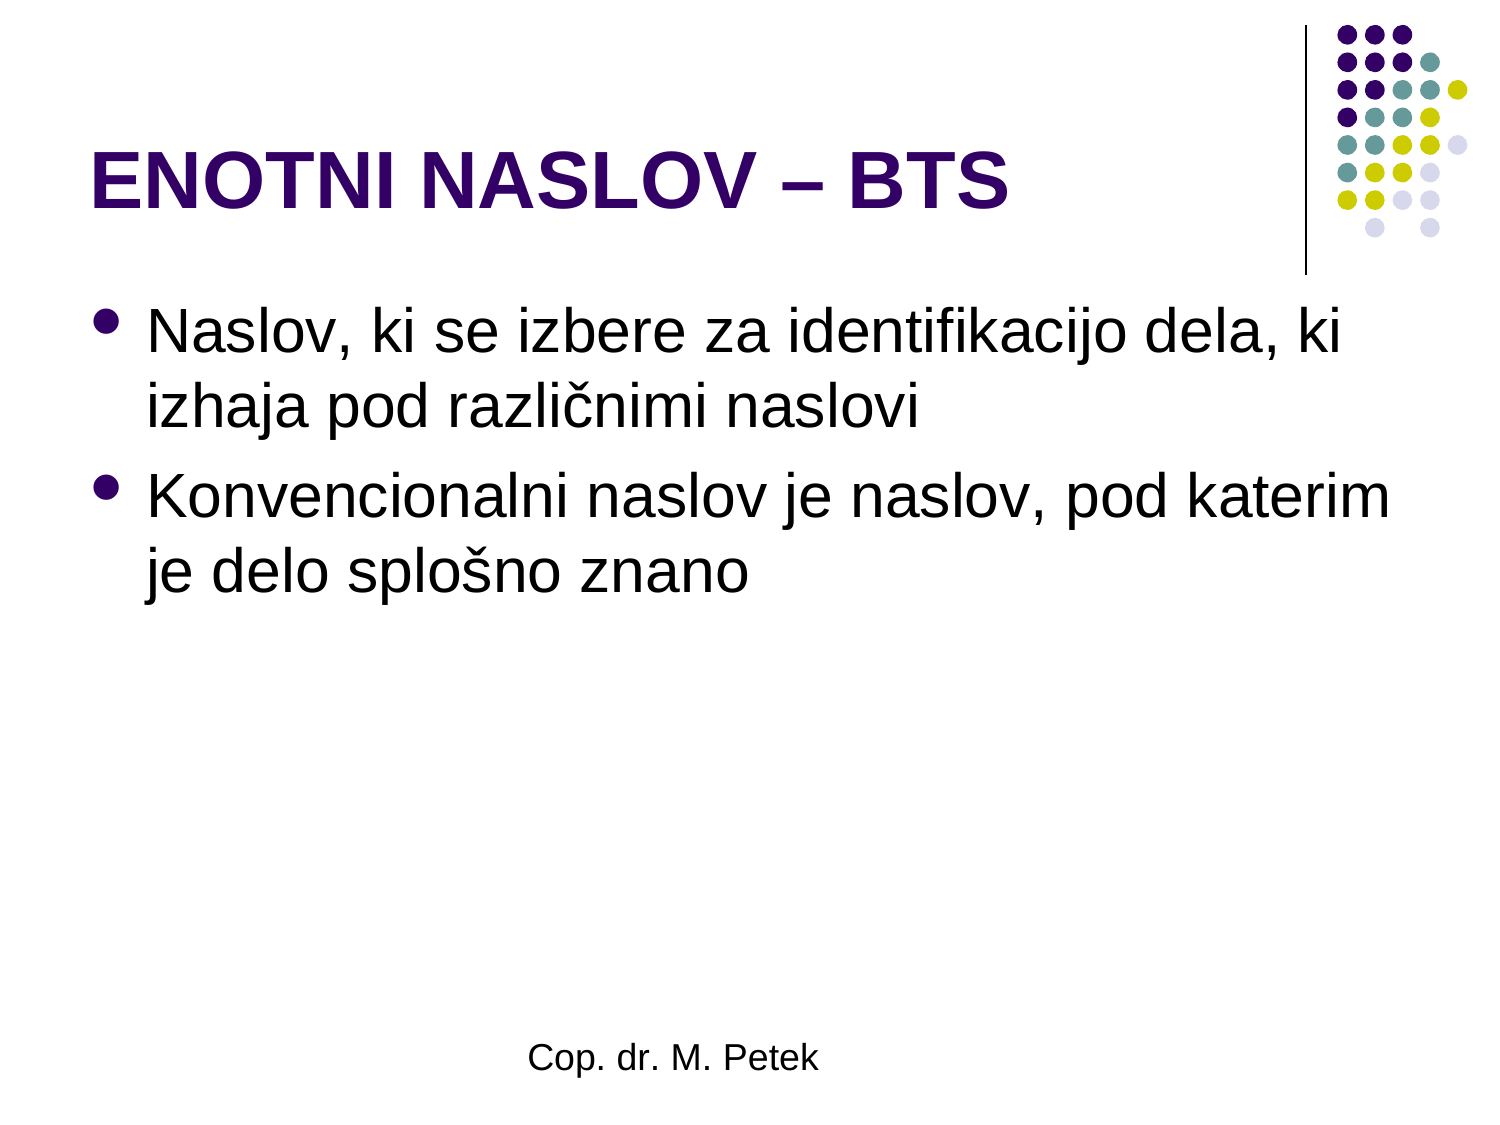

# ENOTNI NASLOV – BTS
Naslov, ki se izbere za identifikacijo dela, ki izhaja pod različnimi naslovi
Konvencionalni naslov je naslov, pod katerim je delo splošno znano
Cop. dr. M. Petek